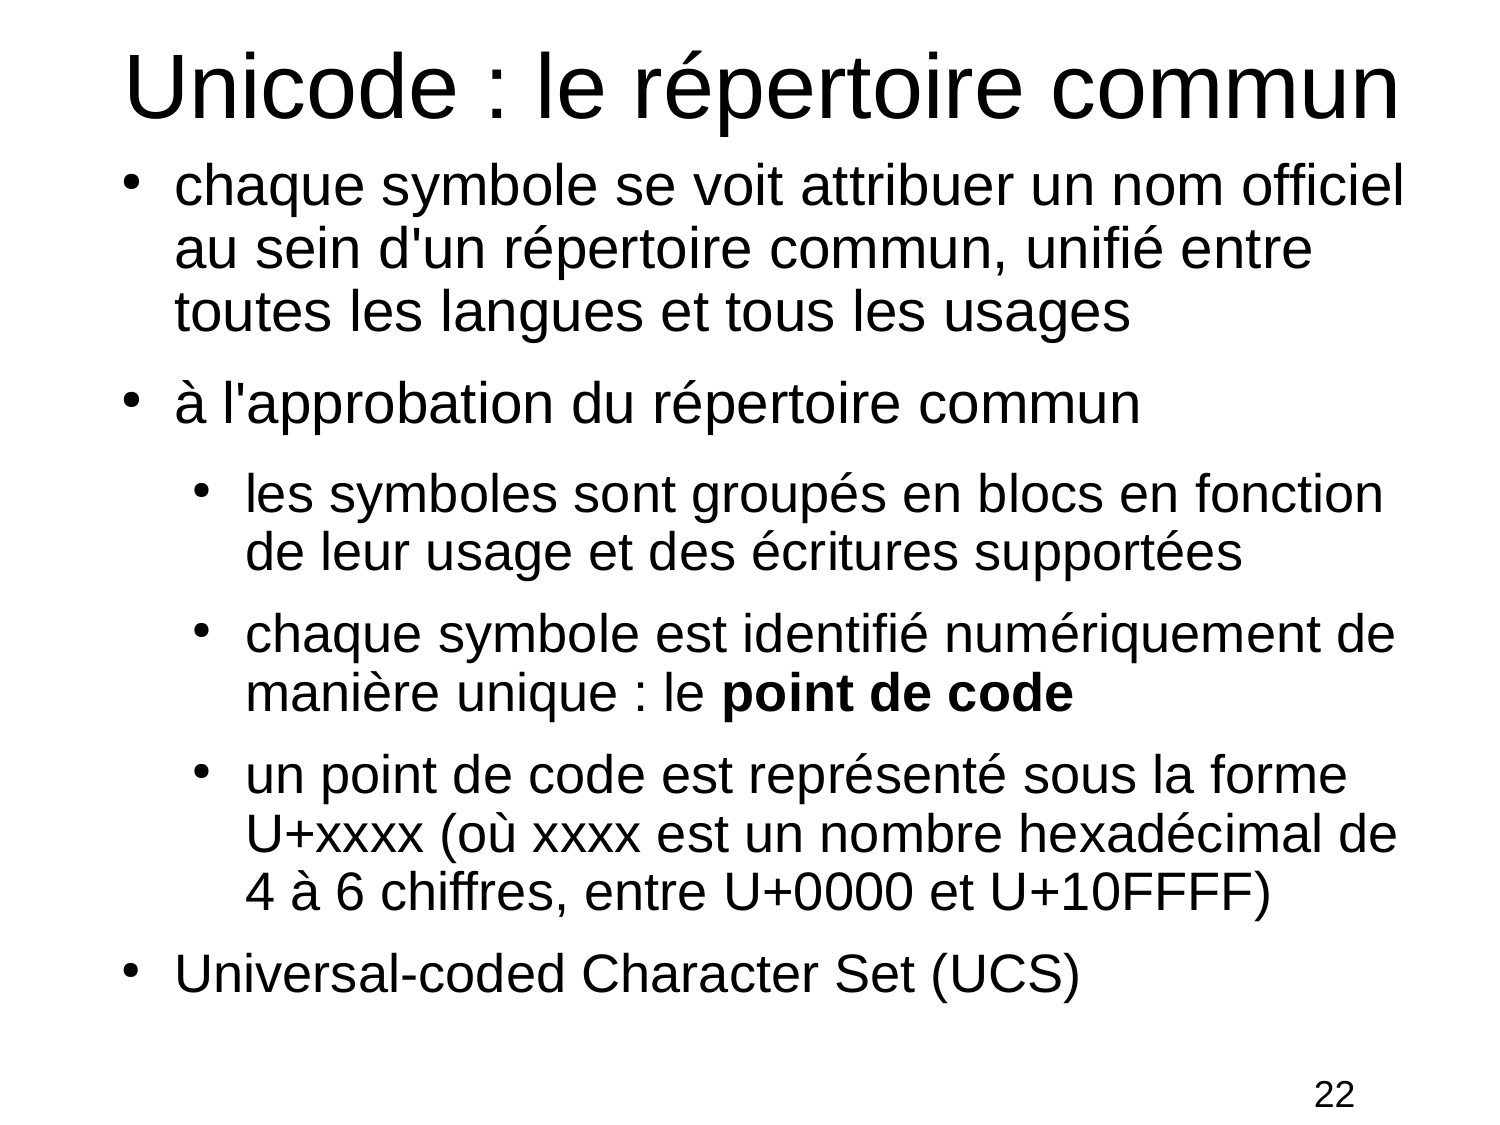

# Unicode : le répertoire commun
chaque symbole se voit attribuer un nom officiel au sein d'un répertoire commun, unifié entre toutes les langues et tous les usages
à l'approbation du répertoire commun
les symboles sont groupés en blocs en fonction de leur usage et des écritures supportées
chaque symbole est identifié numériquement de manière unique : le point de code
un point de code est représenté sous la forme U+xxxx (où xxxx est un nombre hexadécimal de 4 à 6 chiffres, entre U+0000 et U+10FFFF)
Universal-coded Character Set (UCS)